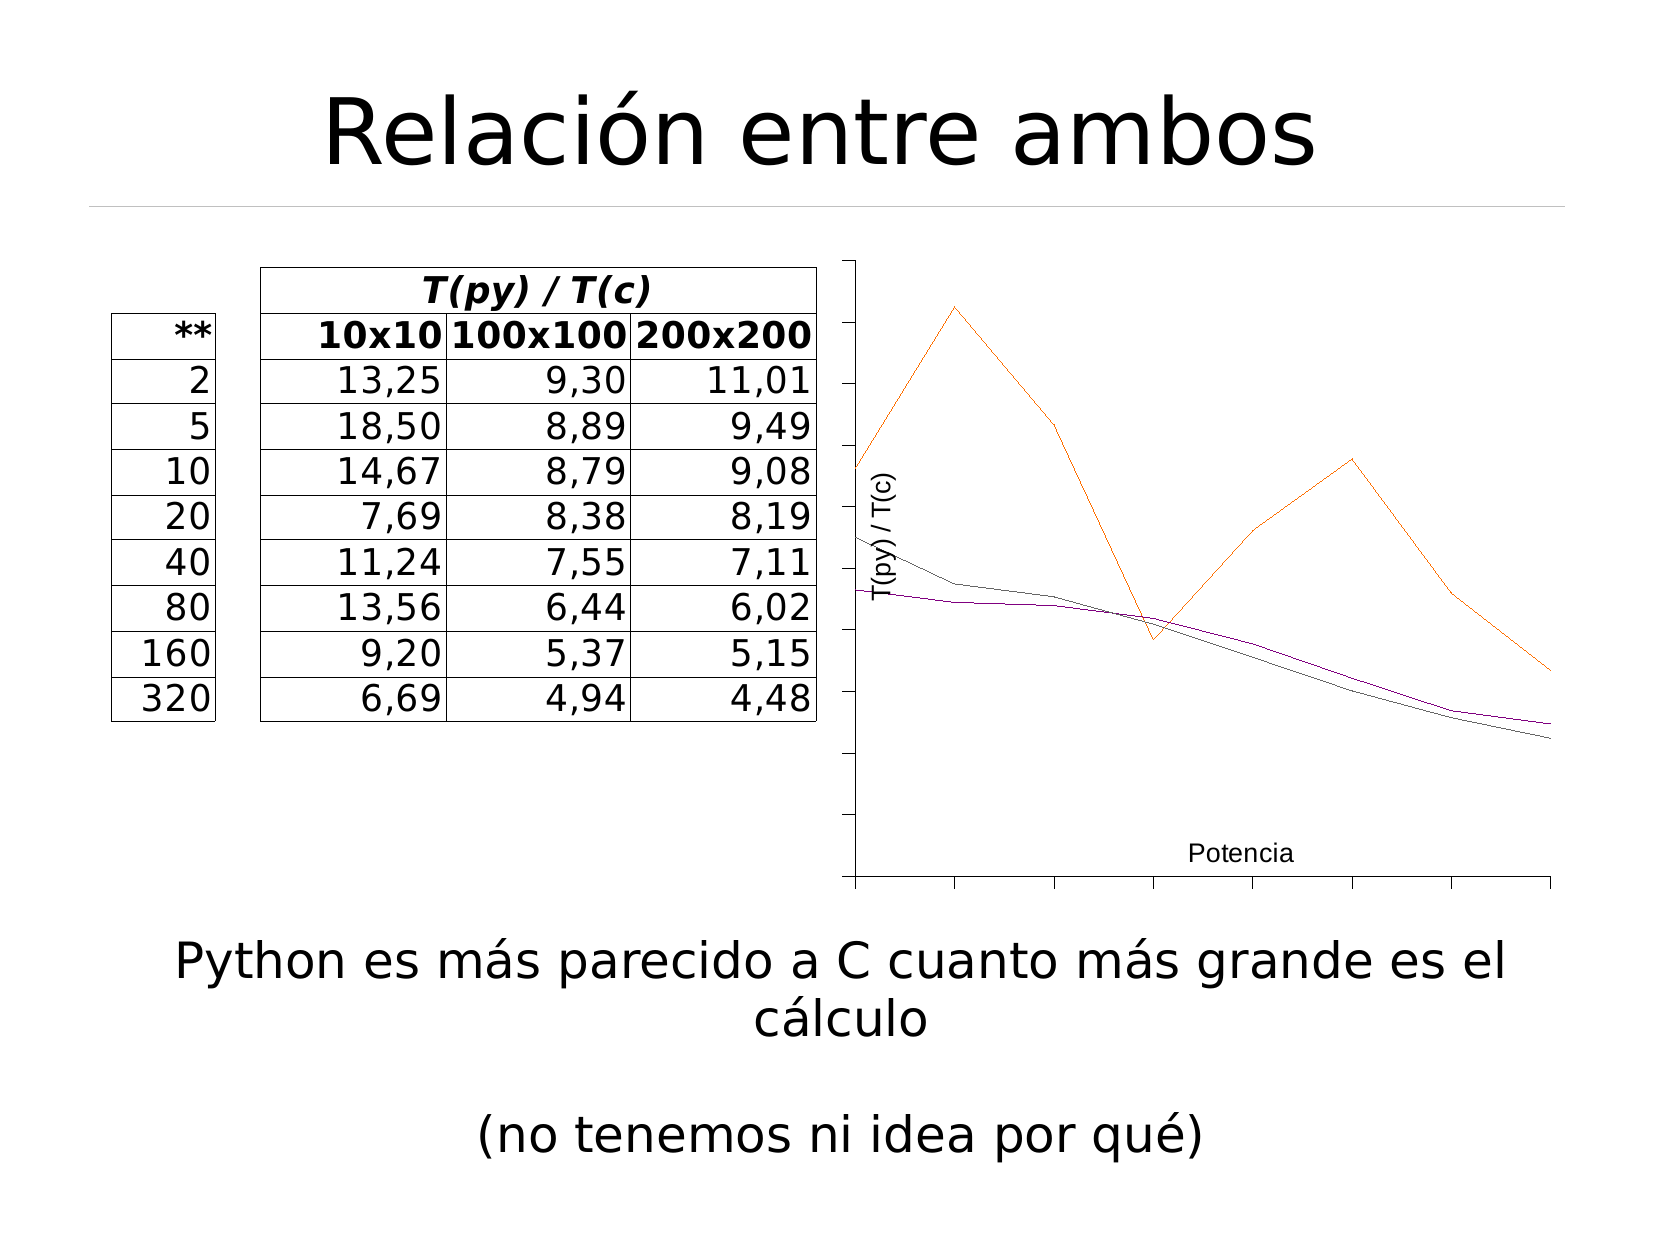

# Relación entre ambos
### Chart
| Category | 10x10 | 100x100 | 200x200 |
|---|---|---|---|
| Row 3 | 13.25 | 9.30288461538461 | 11.01393728223 |
| Row 4 | 18.5 | 8.89342403628118 | 9.49367281597804 |
| Row 5 | 14.6666666666667 | 8.79140811455847 | 9.07578253706755 |
| Row 6 | 7.6875 | 8.37706832781779 | 8.18859796084438 |
| Row 7 | 11.2375 | 7.54825153834609 | 7.11352991737857 |
| Row 8 | 13.5569620253165 | 6.43535143007809 | 6.02231677085422 |
| Row 9 | 9.2 | 5.37485598000928 | 5.14953271850625 |
| Row 10 | 6.68909512761021 | 4.9430041316347 | 4.48149667020742 |Python es más parecido a C cuanto más grande es el cálculo
(no tenemos ni idea por qué)